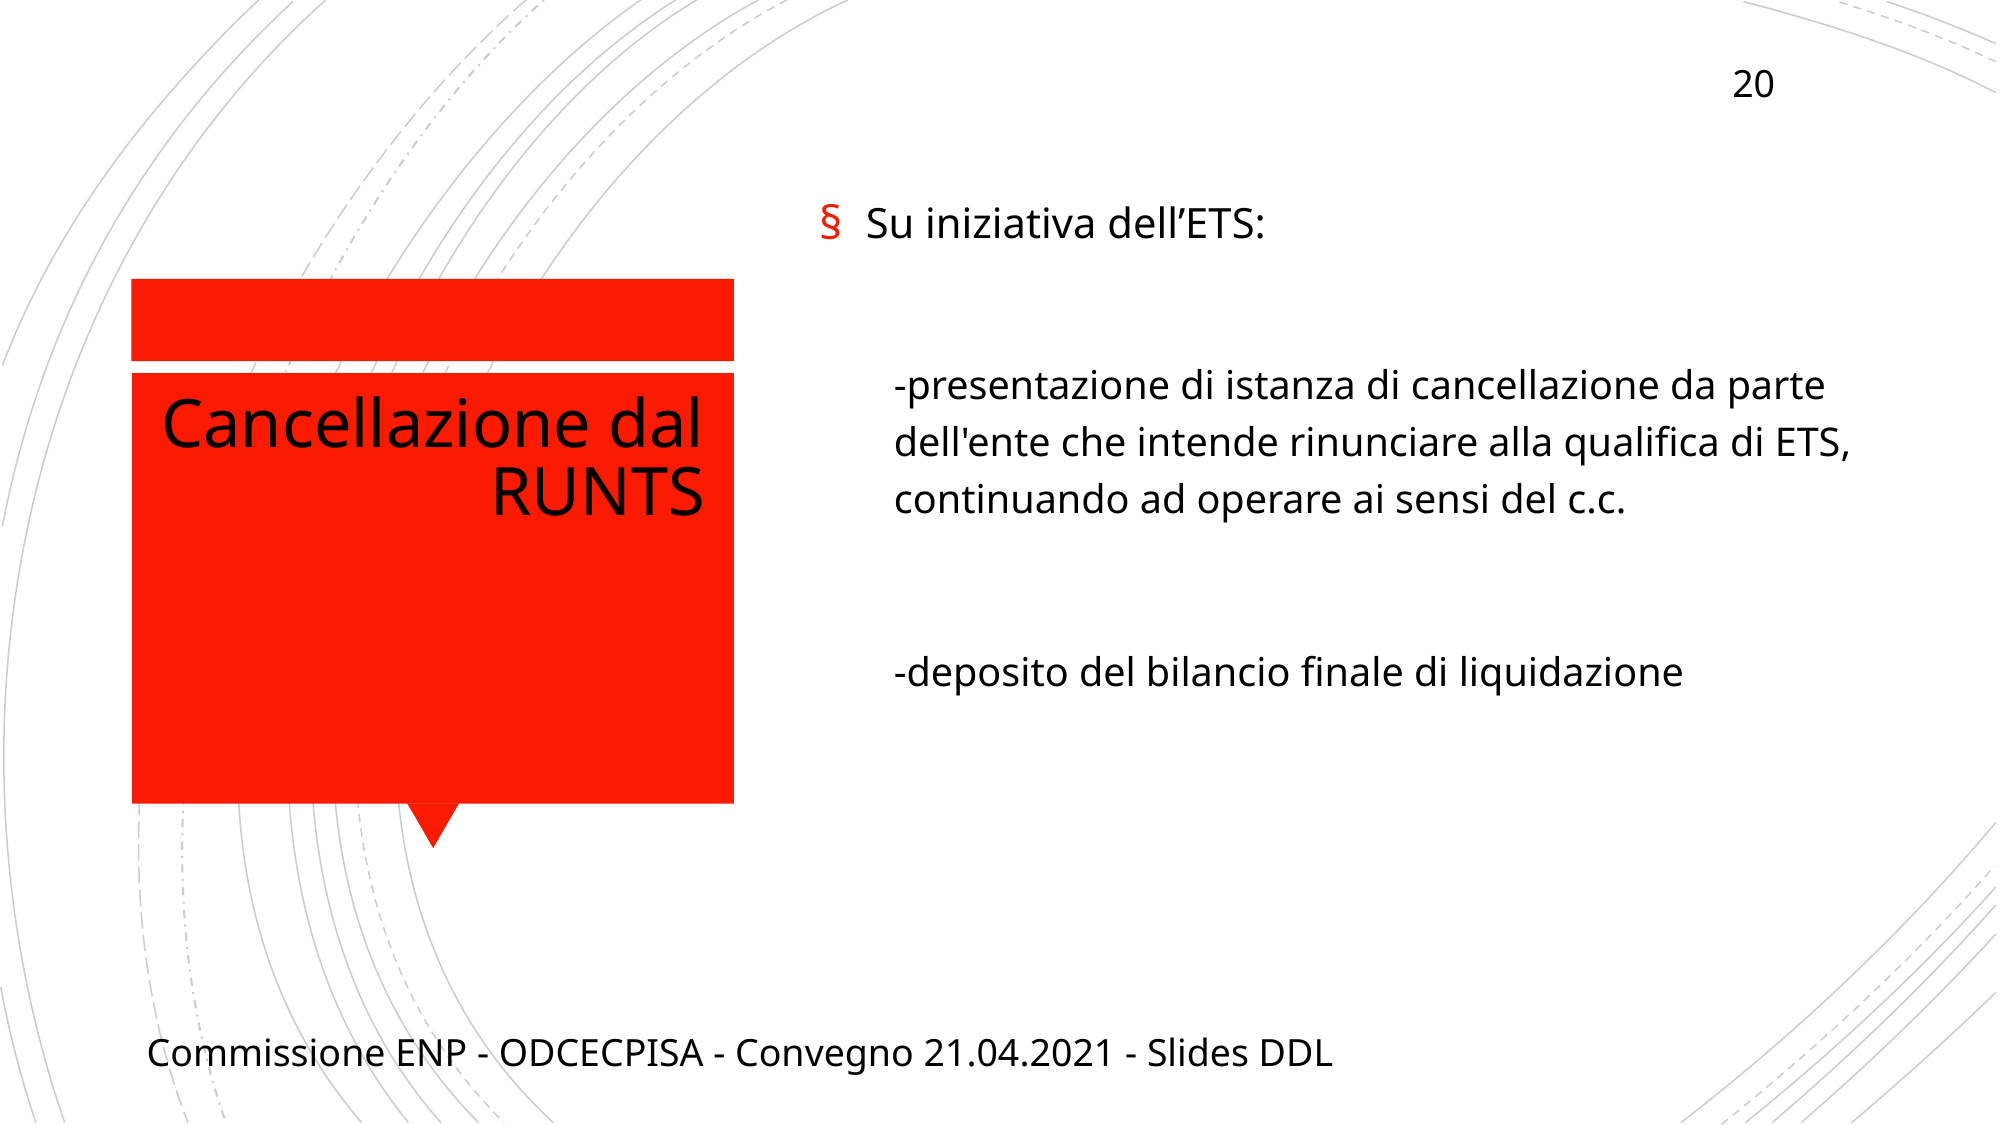

Su iniziativa dell’ETS:
-presentazione di istanza di cancellazione da parte dell'ente che intende rinunciare alla qualifica di ETS, continuando ad operare ai sensi del c.c.
-deposito del bilancio finale di liquidazione
# Cancellazione dal RUNTS
Commissione ENP - ODCECPISA - Convegno 21.04.2021 - Slides DDL